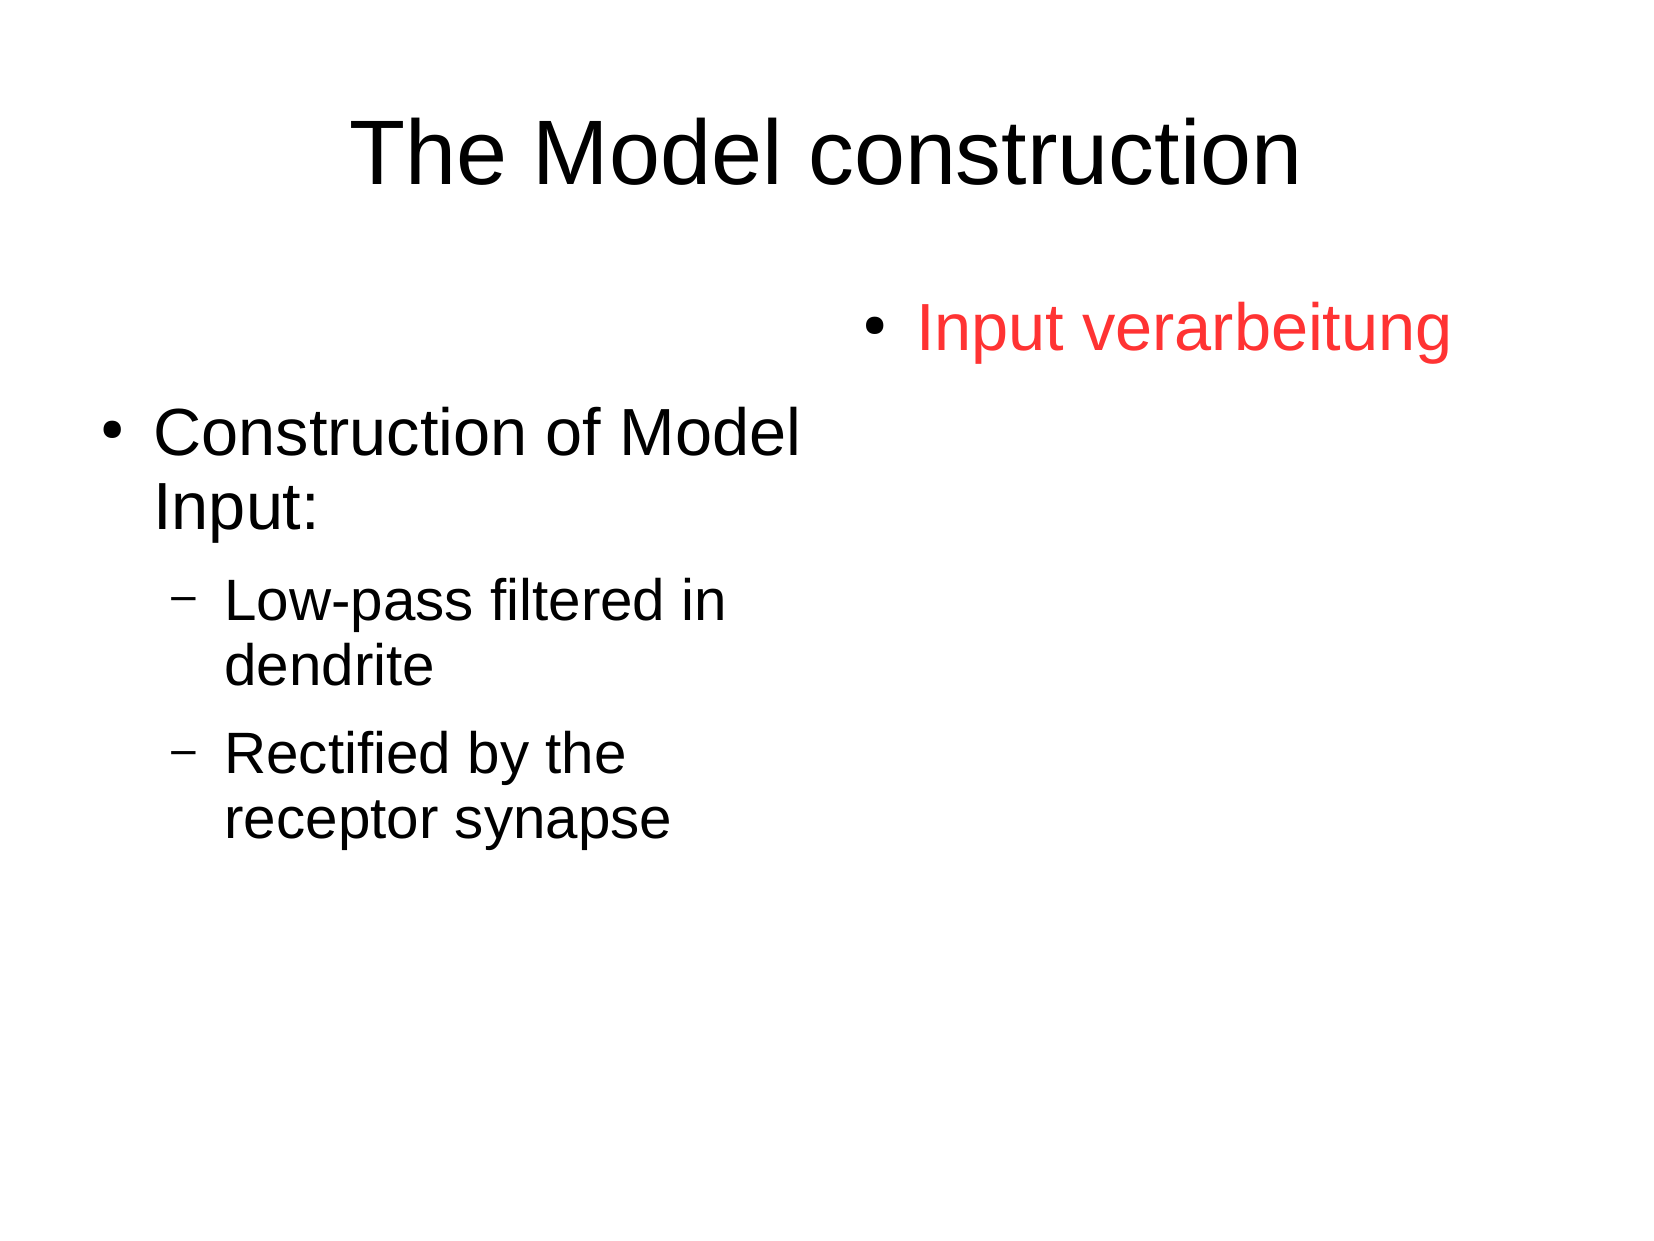

# The Model construction
Construction of Model Input:
Low-pass filtered in dendrite
Rectified by the receptor synapse
Input verarbeitung